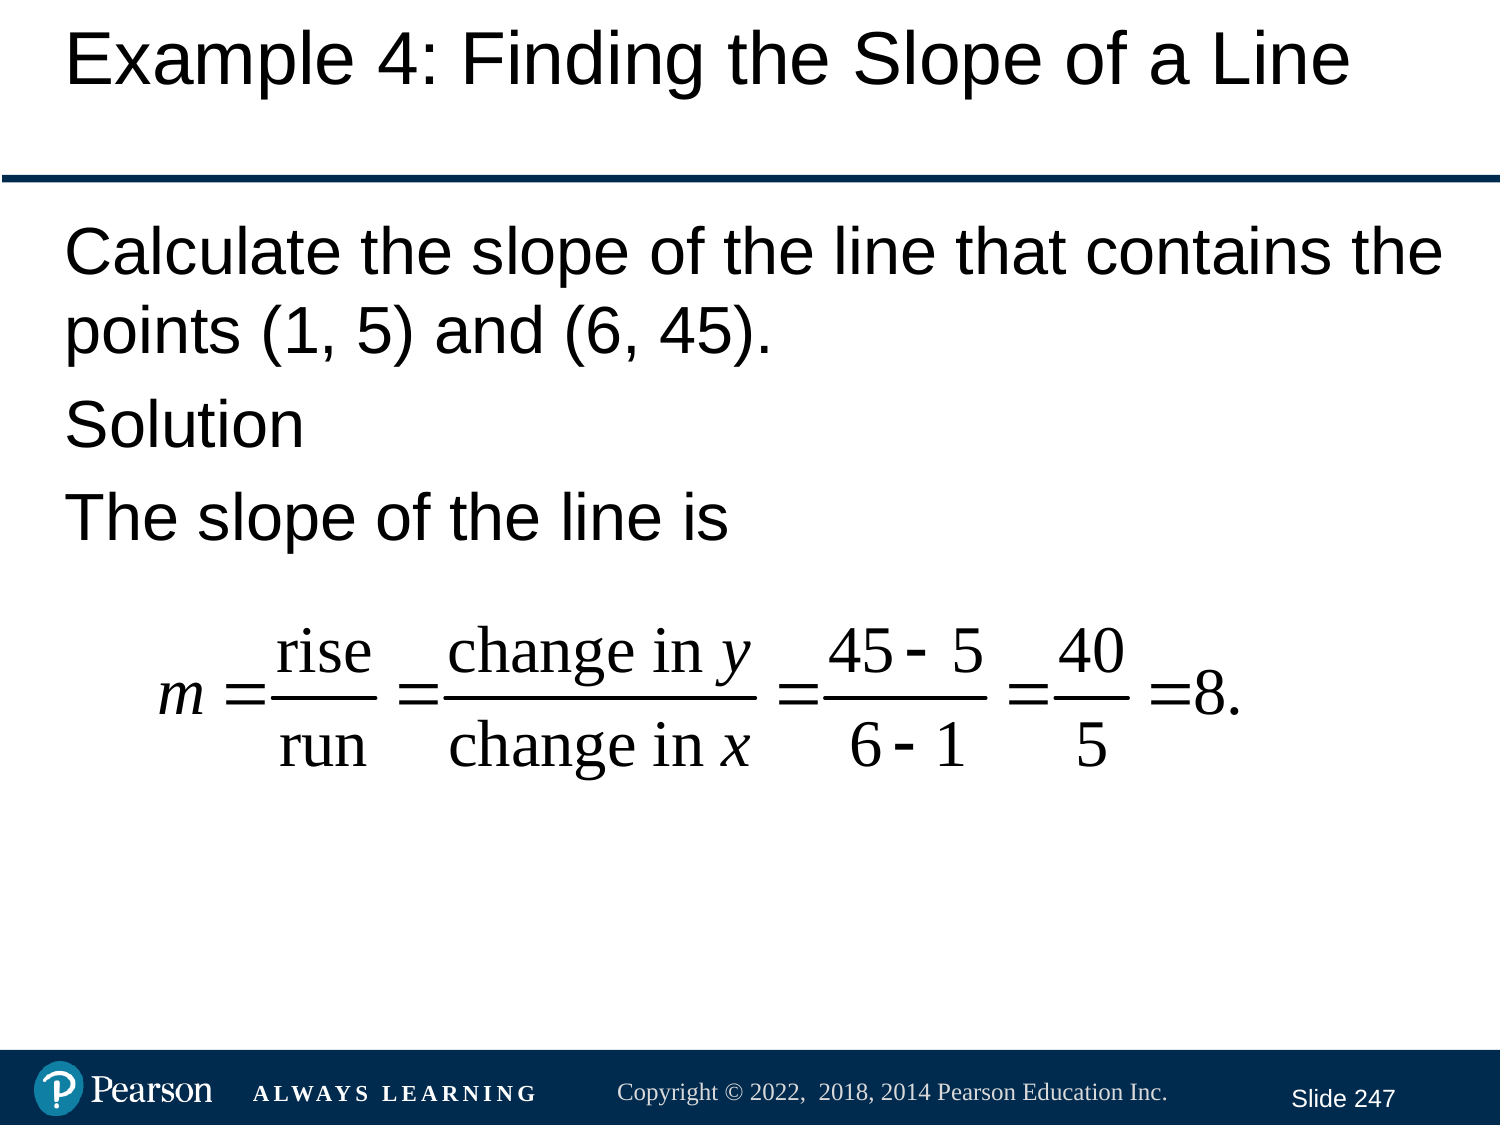

# Example 4: Finding the Slope of a Line
Calculate the slope of the line that contains the points (1, 5) and (6, 45).
Solution
The slope of the line is